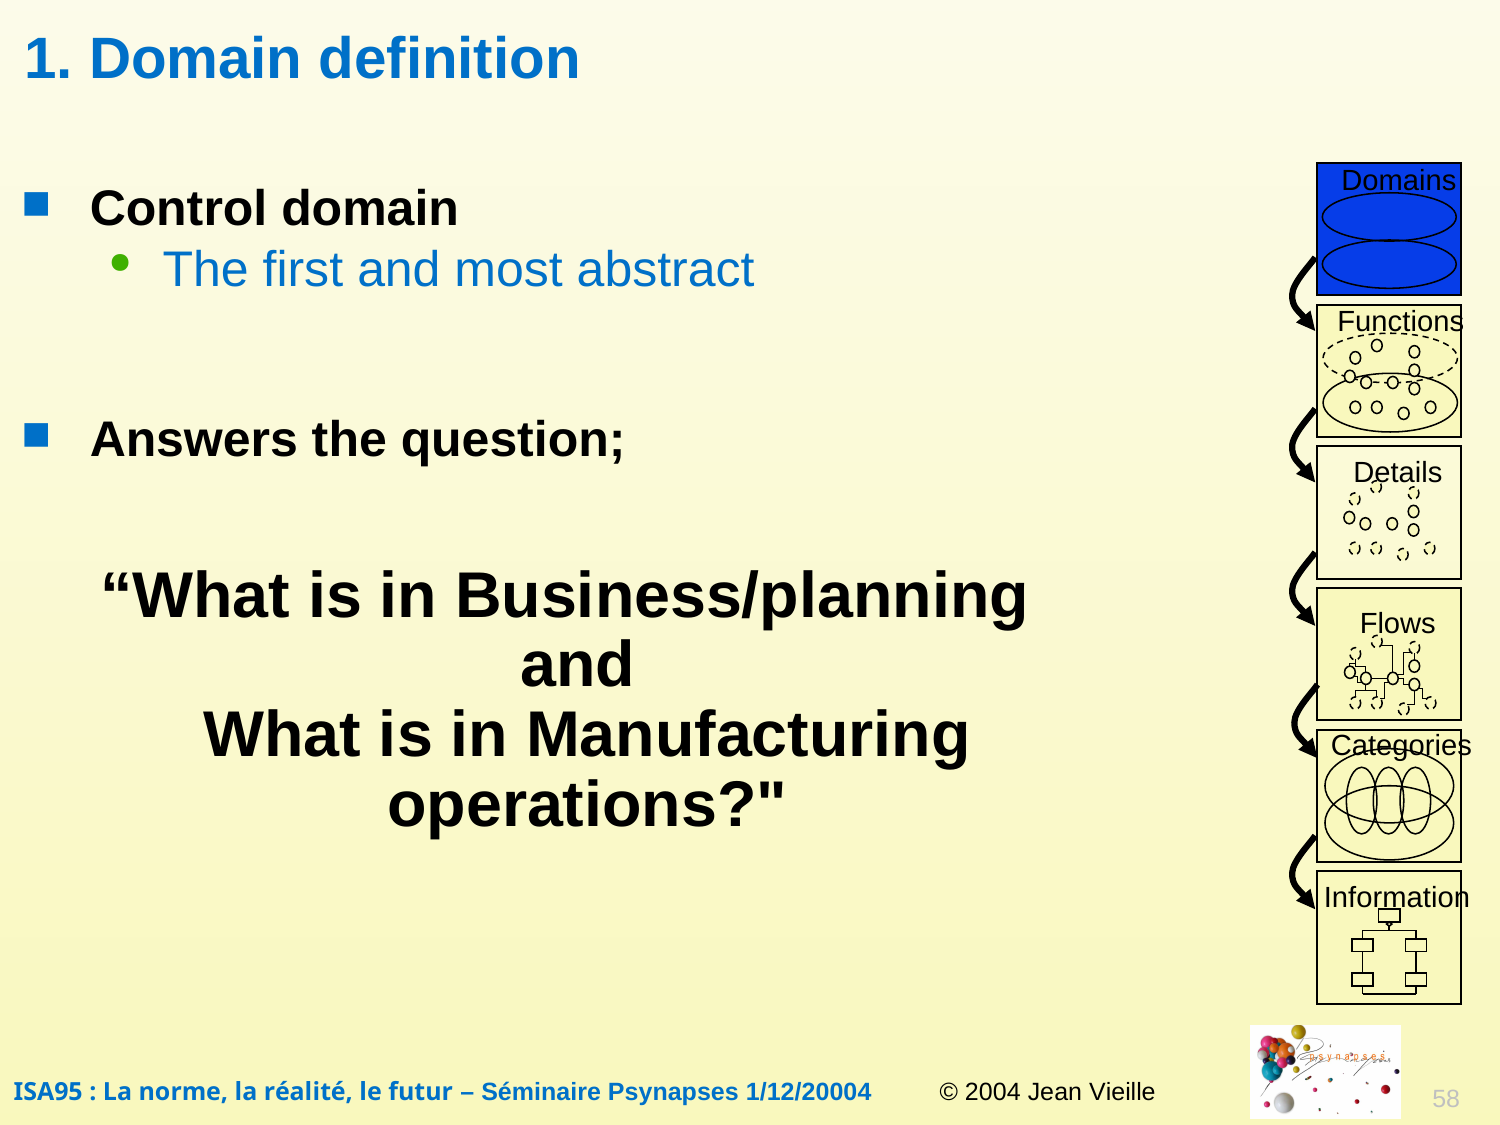

# 1. Domain definition
Domains
Functions
Details
Flows
Categories
Information
Control domain
The first and most abstract
Answers the question;
 “What is in Business/planning
and
What is in Manufacturing operations?"